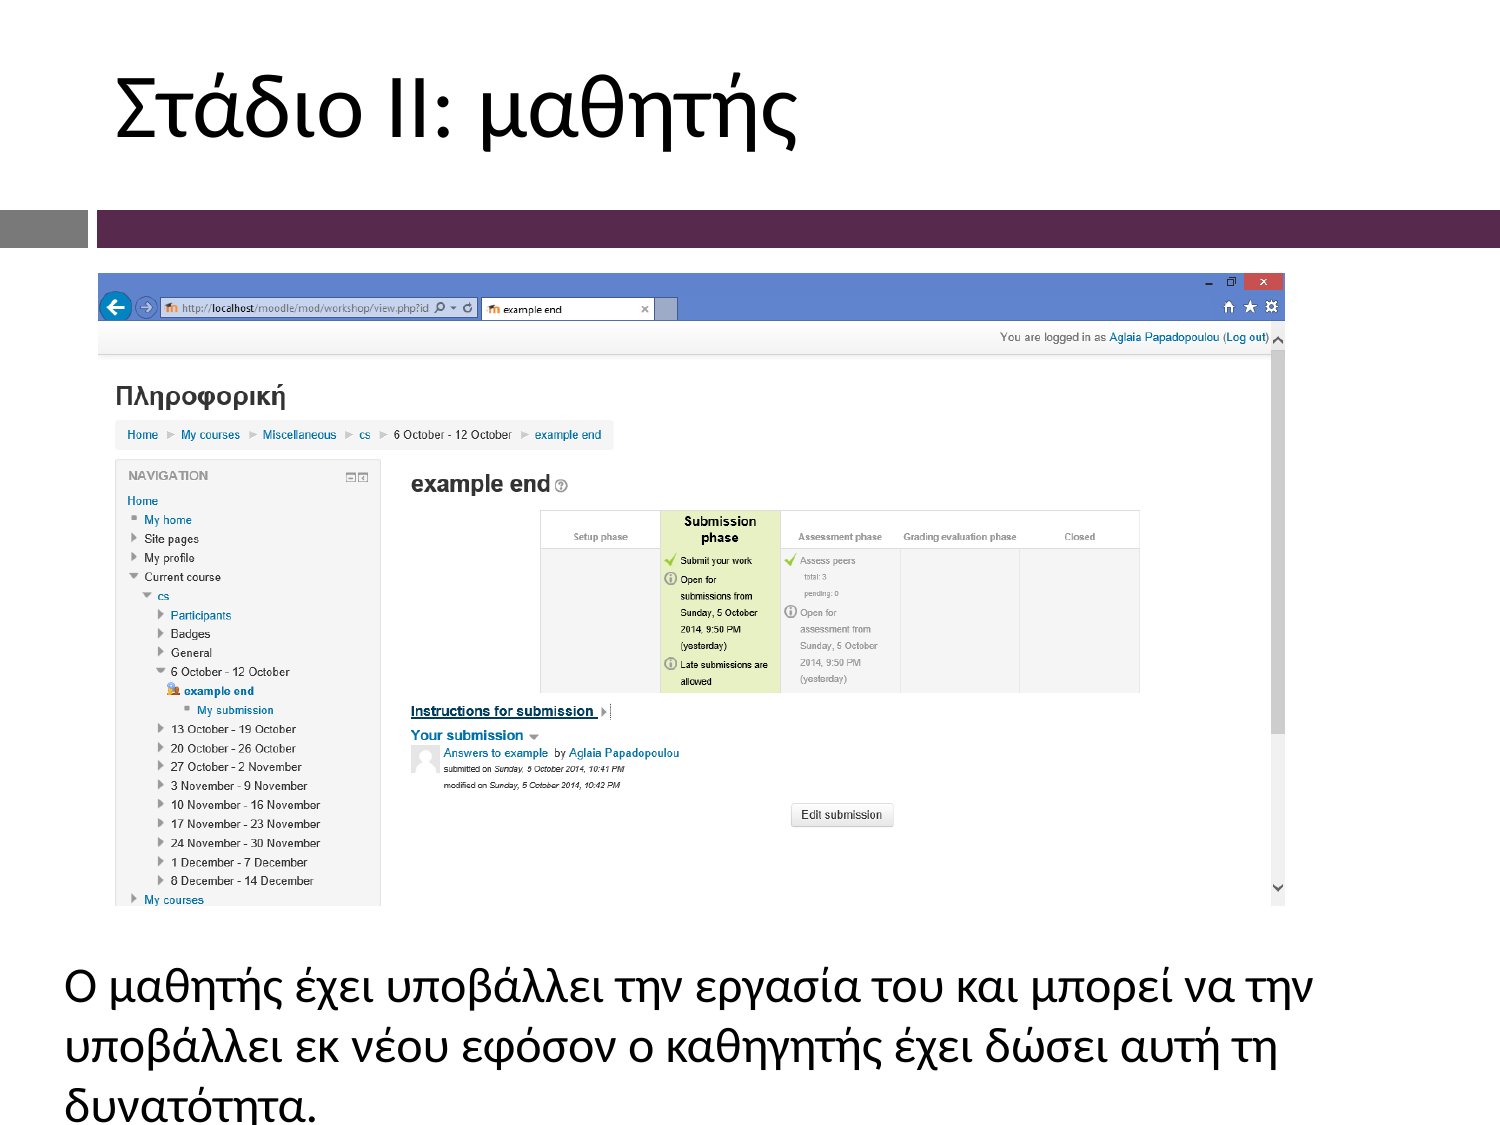

# Στάδιο II: μαθητής
Ο μαθητής έχει υποβάλλει την εργασία του και μπορεί να την υποβάλλει εκ νέου εφόσον ο καθηγητής έχει δώσει αυτή τη δυνατότητα.